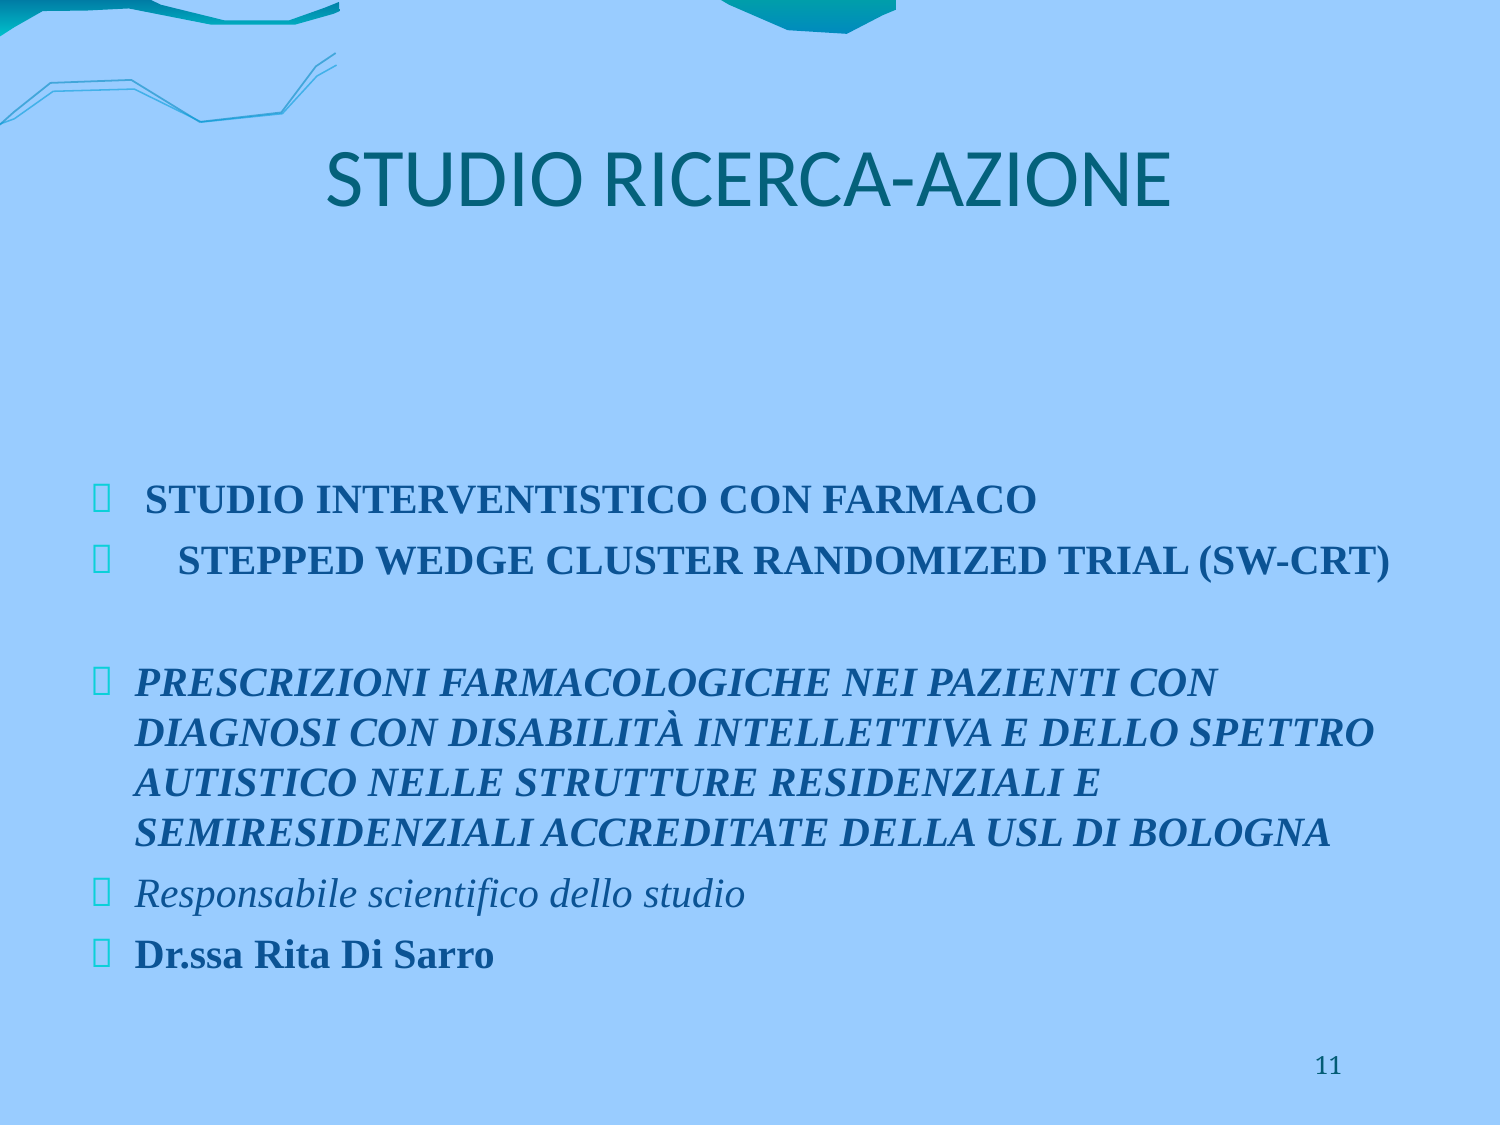

# STUDIO RICERCA-AZIONE
 STUDIO INTERVENTISTICO CON FARMACO
 STEPPED WEDGE CLUSTER RANDOMIZED TRIAL (SW-CRT)
PRESCRIZIONI FARMACOLOGICHE NEI PAZIENTI CON DIAGNOSI CON DISABILITÀ INTELLETTIVA E DELLO SPETTRO AUTISTICO NELLE STRUTTURE RESIDENZIALI E SEMIRESIDENZIALI ACCREDITATE DELLA USL DI BOLOGNA
Responsabile scientifico dello studio
Dr.ssa Rita Di Sarro